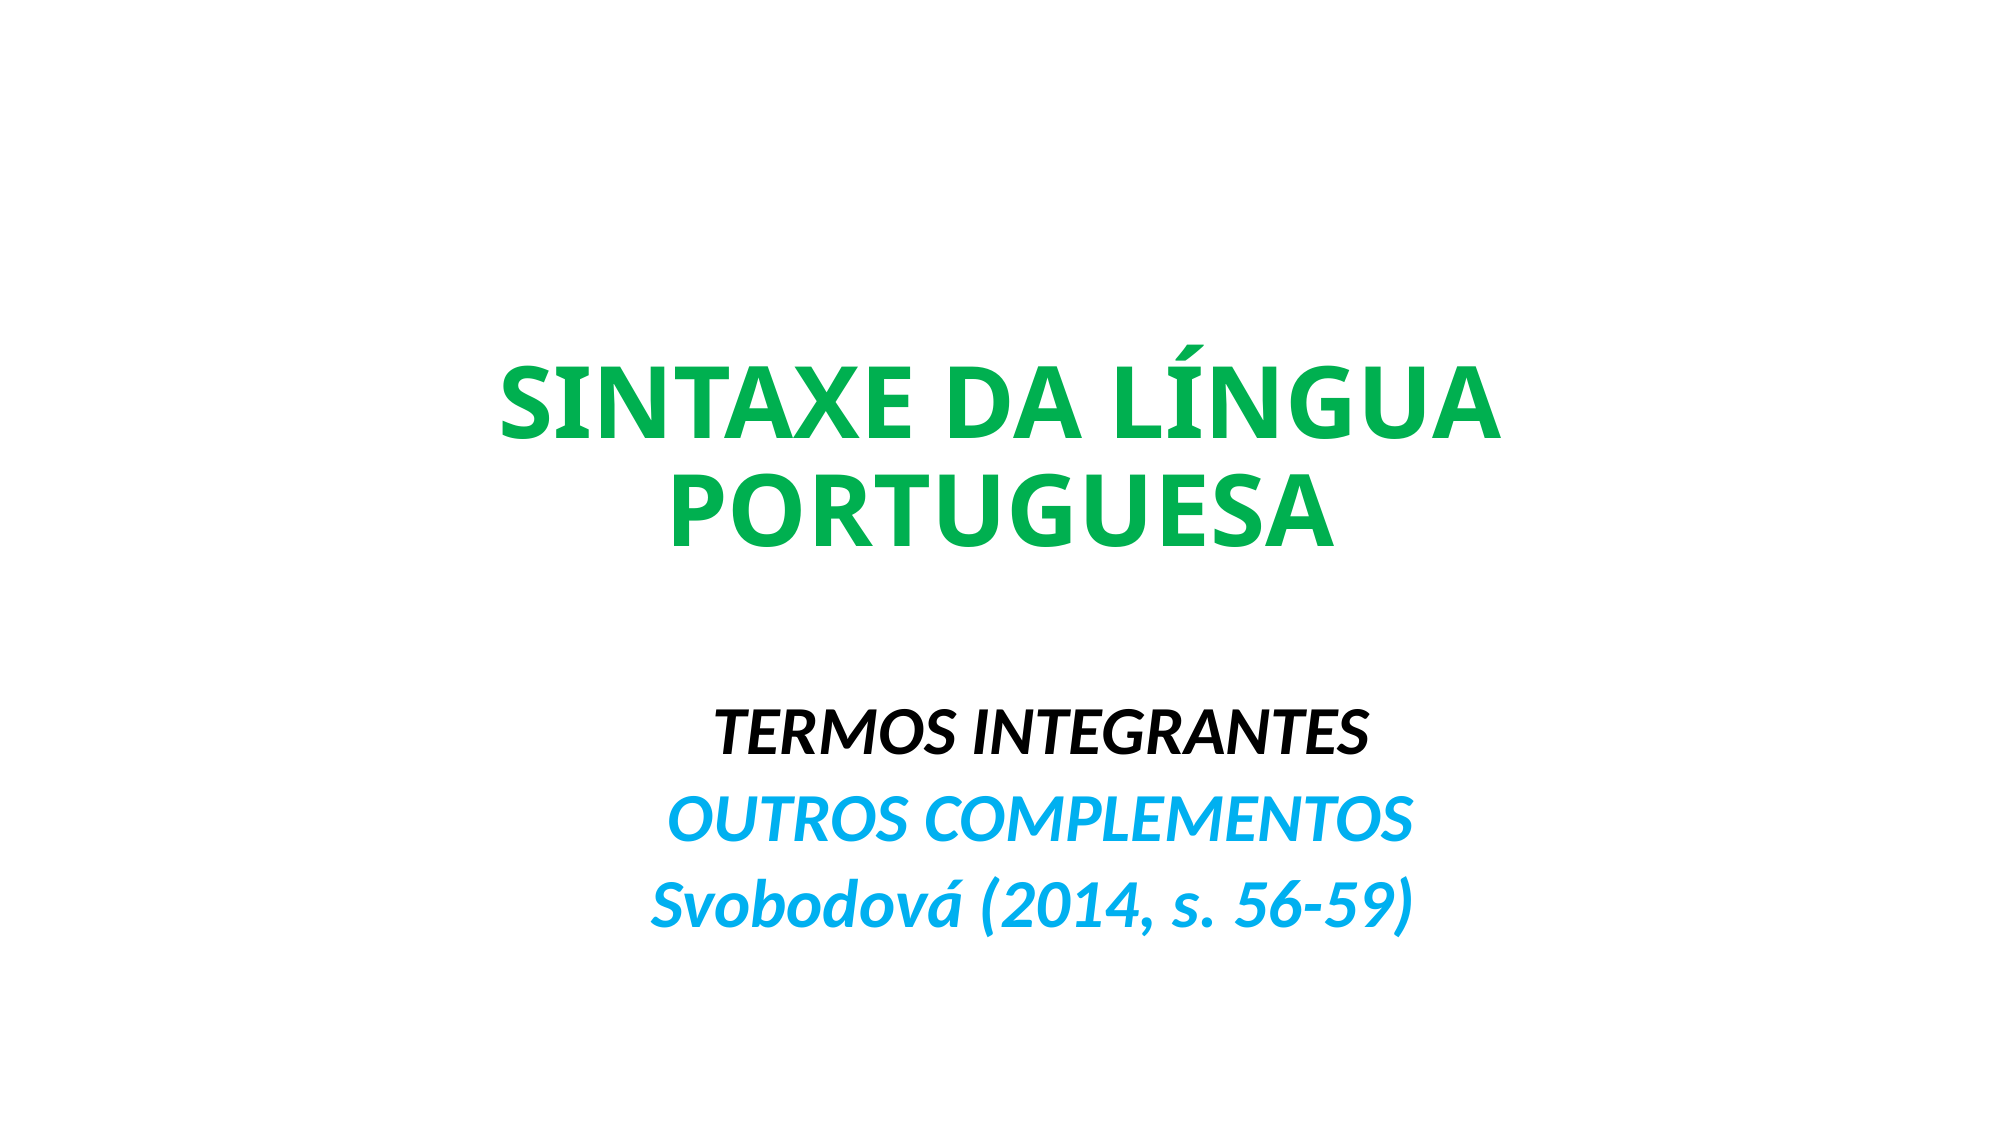

# SINTAXE DA LÍNGUA PORTUGUESA
TERMOS INTEGRANTES
OUTROS COMPLEMENTOS
Svobodová (2014, s. 56-59)